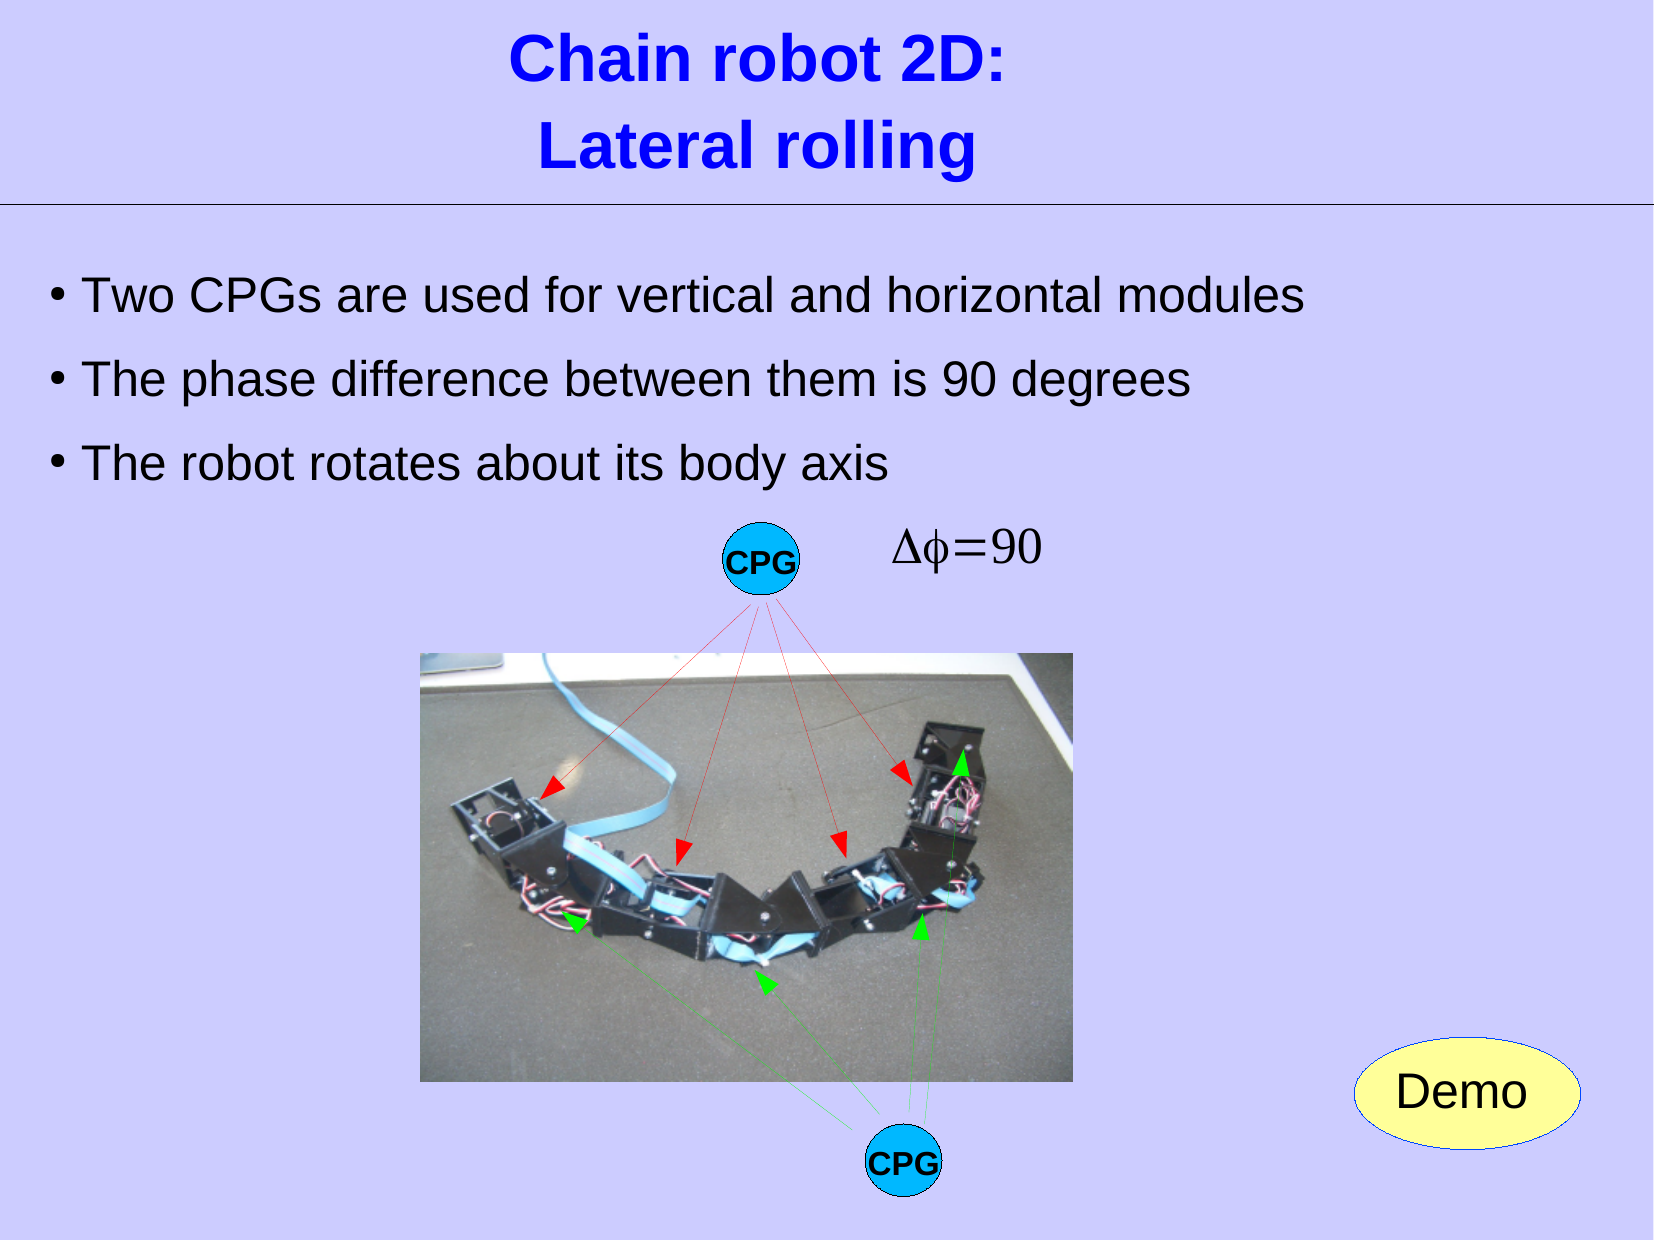

# Chain robot 2D: Lateral rolling
 Two CPGs are used for vertical and horizontal modules
 The phase difference between them is 90 degrees
 The robot rotates about its body axis
CPG
Df=90
Demo
CPG